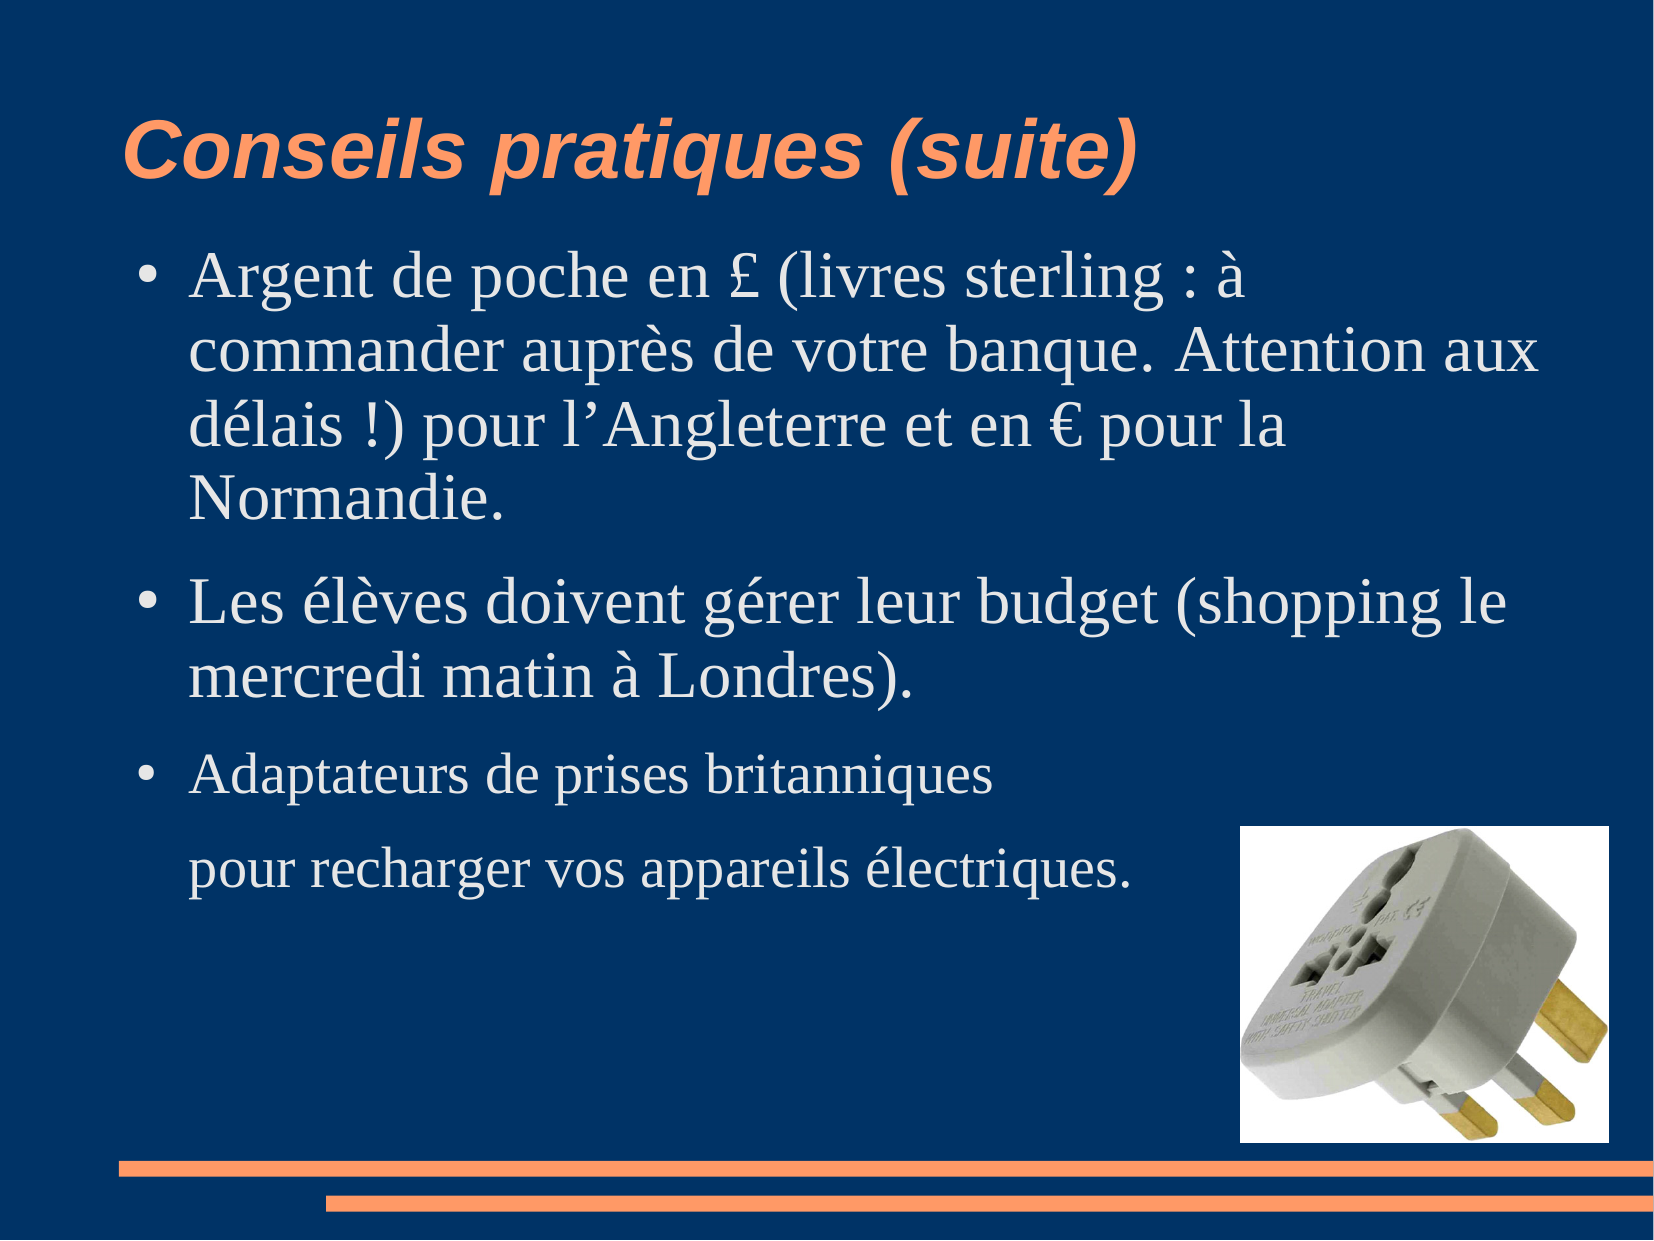

# Conseils pratiques (suite)
Argent de poche en £ (livres sterling : à commander auprès de votre banque. Attention aux délais !) pour l’Angleterre et en € pour la Normandie.
Les élèves doivent gérer leur budget (shopping le mercredi matin à Londres).
Adaptateurs de prises britanniques
pour recharger vos appareils électriques.